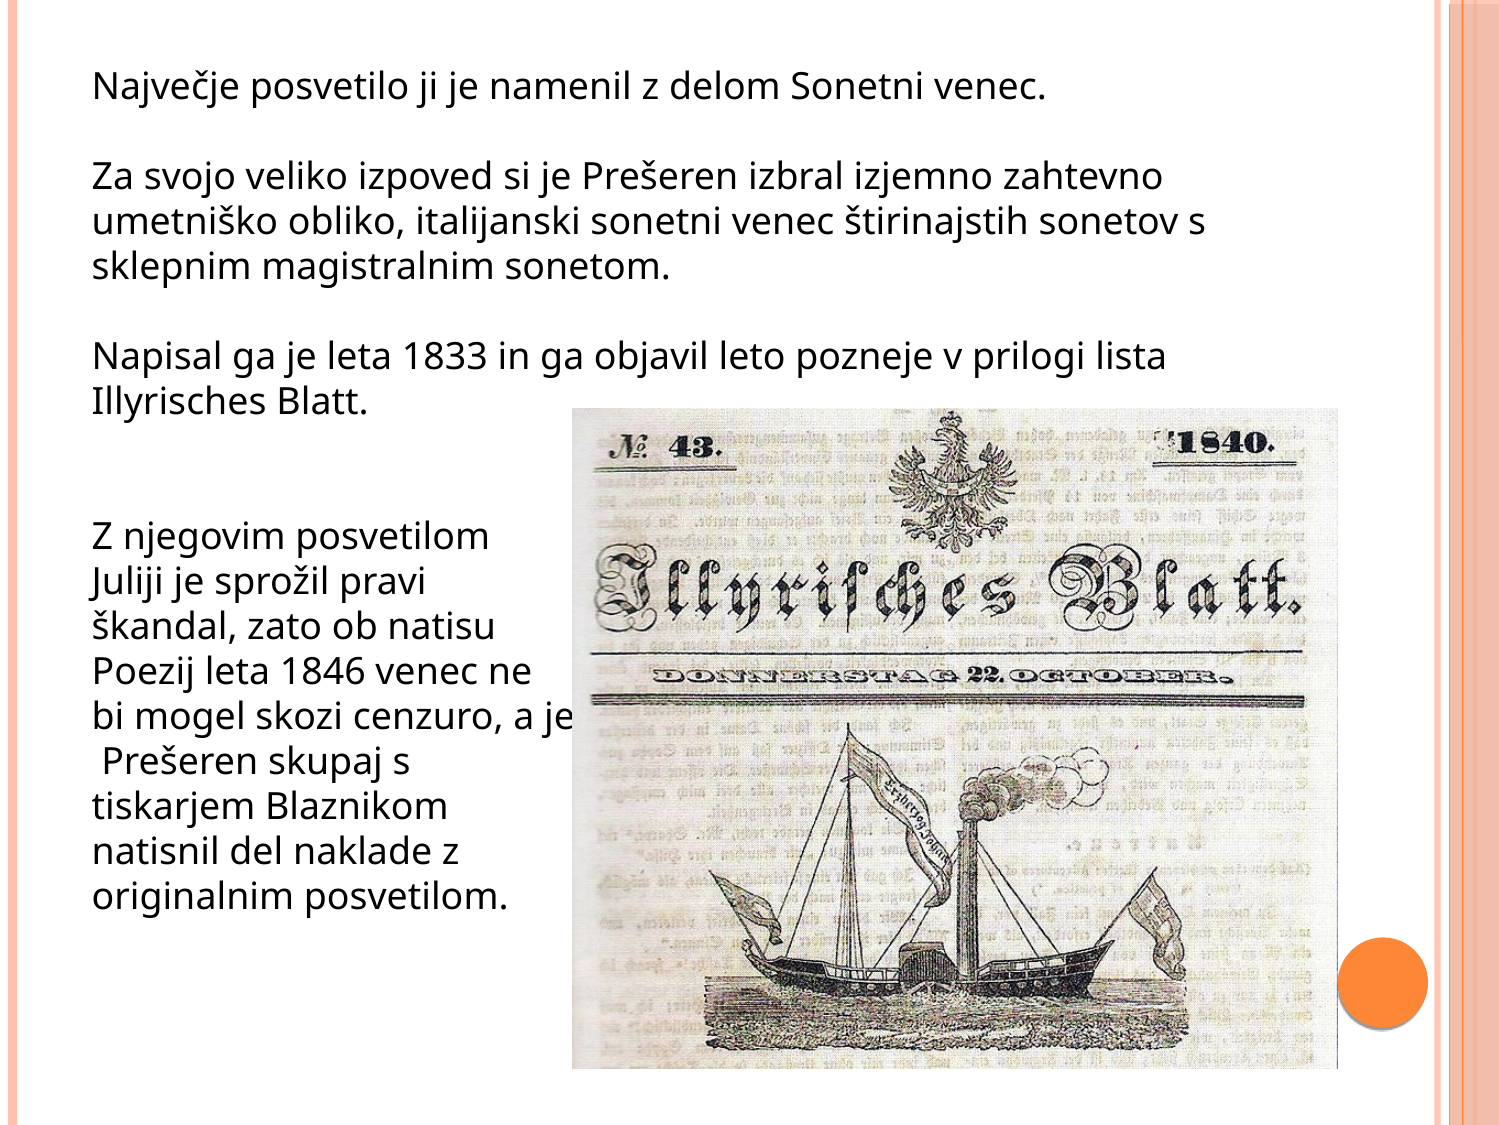

Največje posvetilo ji je namenil z delom Sonetni venec.
Za svojo veliko izpoved si je Prešeren izbral izjemno zahtevno umetniško obliko, italijanski sonetni venec štirinajstih sonetov s sklepnim magistralnim sonetom.
Napisal ga je leta 1833 in ga objavil leto pozneje v prilogi lista Illyrisches Blatt.
Z njegovim posvetilom
Juliji je sprožil pravi
škandal, zato ob natisu
Poezij leta 1846 venec ne
bi mogel skozi cenzuro, a je
 Prešeren skupaj s
tiskarjem Blaznikom
natisnil del naklade z
originalnim posvetilom.